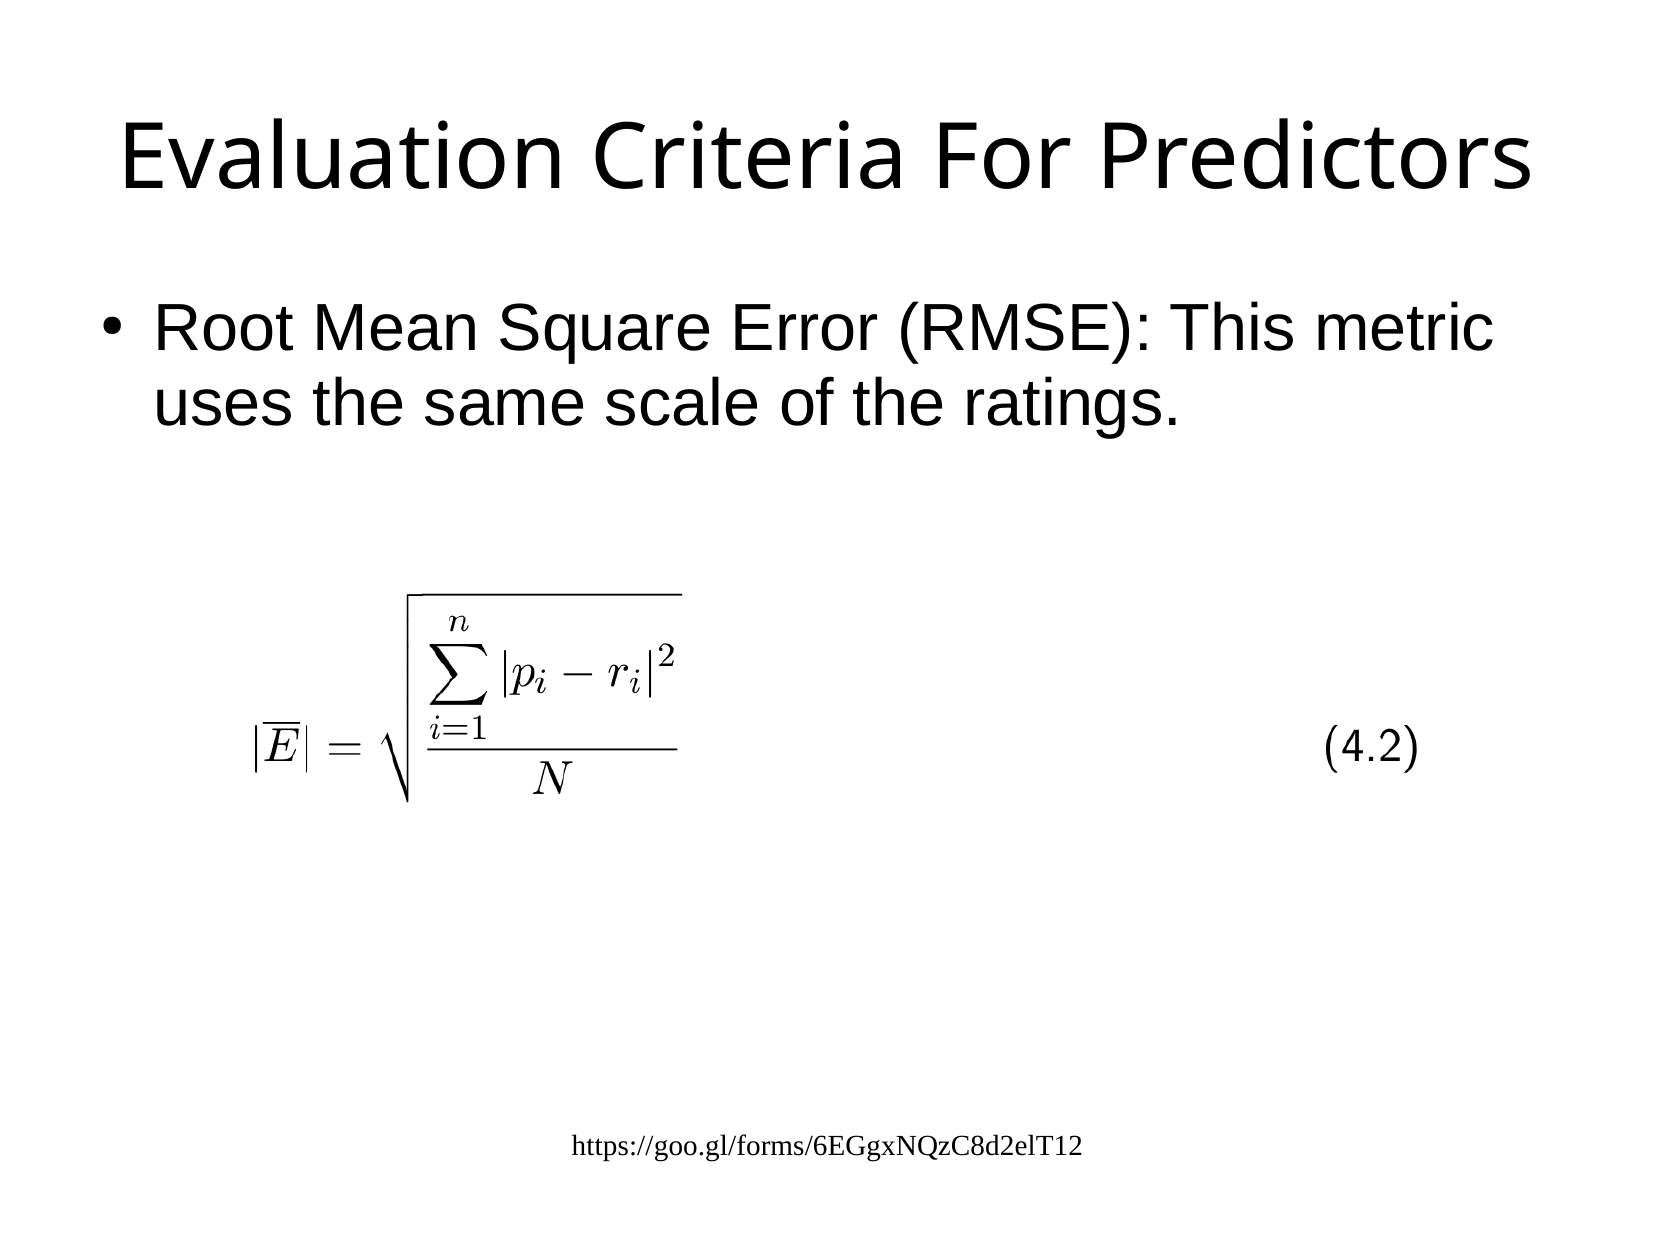

# Evaluation Criteria For Predictors
Root Mean Square Error (RMSE): This metric uses the same scale of the ratings.
https://goo.gl/forms/6EGgxNQzC8d2elT12